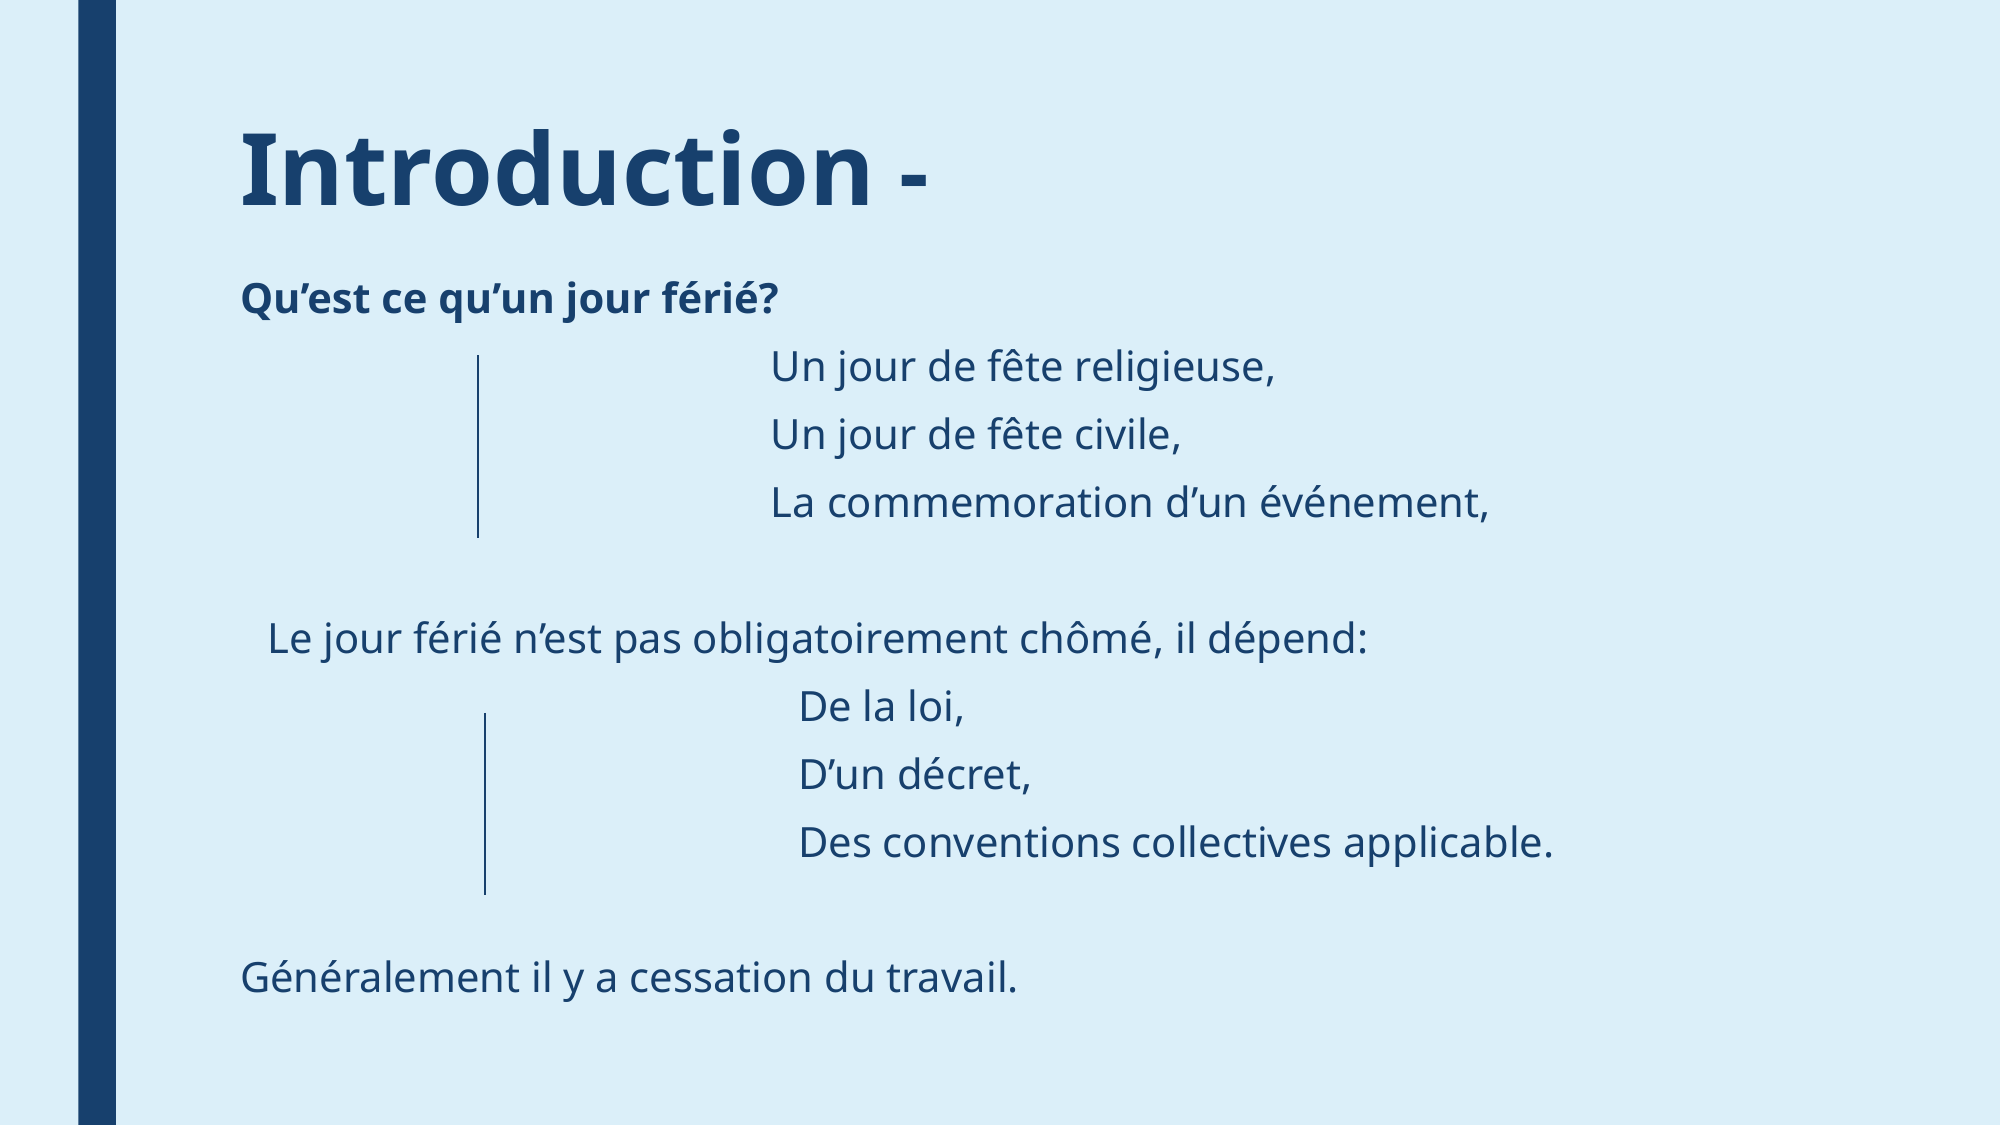

# Introduction -
Qu’est ce qu’un jour férié?
Un jour de fête religieuse,
Un jour de fête civile,
La commemoration d’un événement,
Le jour férié n’est pas obligatoirement chômé, il dépend:
De la loi,
D’un décret,
Des conventions collectives applicable.
Généralement il y a cessation du travail.